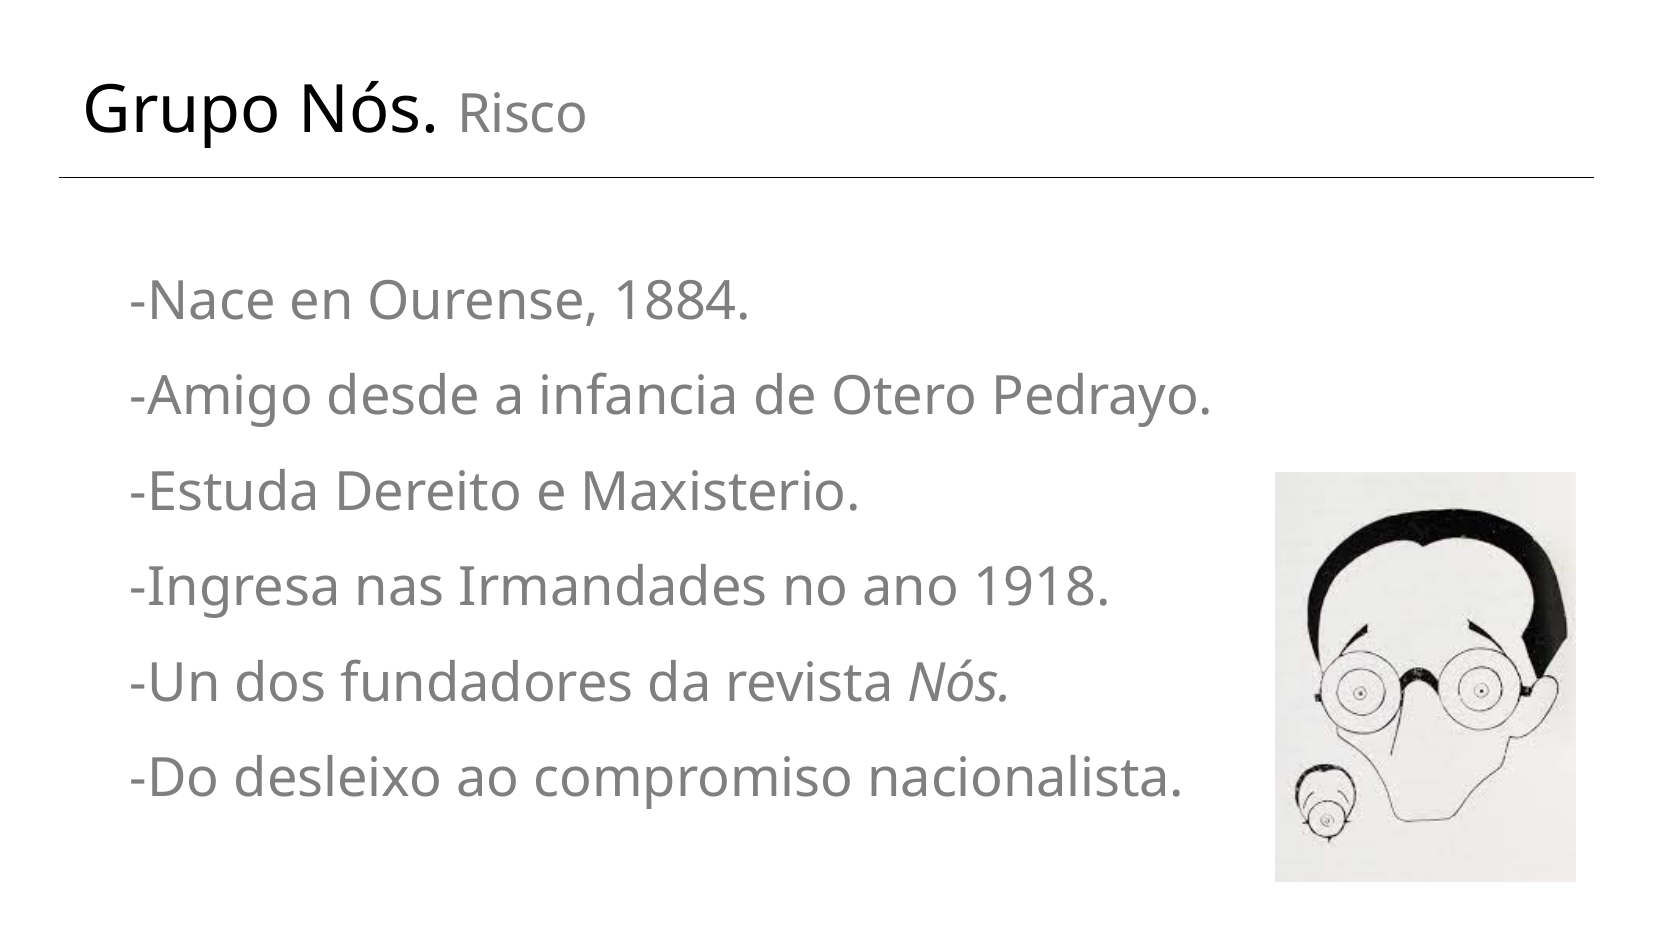

# Grupo Nós. Risco
-Nace en Ourense, 1884.
-Amigo desde a infancia de Otero Pedrayo.
-Estuda Dereito e Maxisterio.
-Ingresa nas Irmandades no ano 1918.
-Un dos fundadores da revista Nós.
-Do desleixo ao compromiso nacionalista.